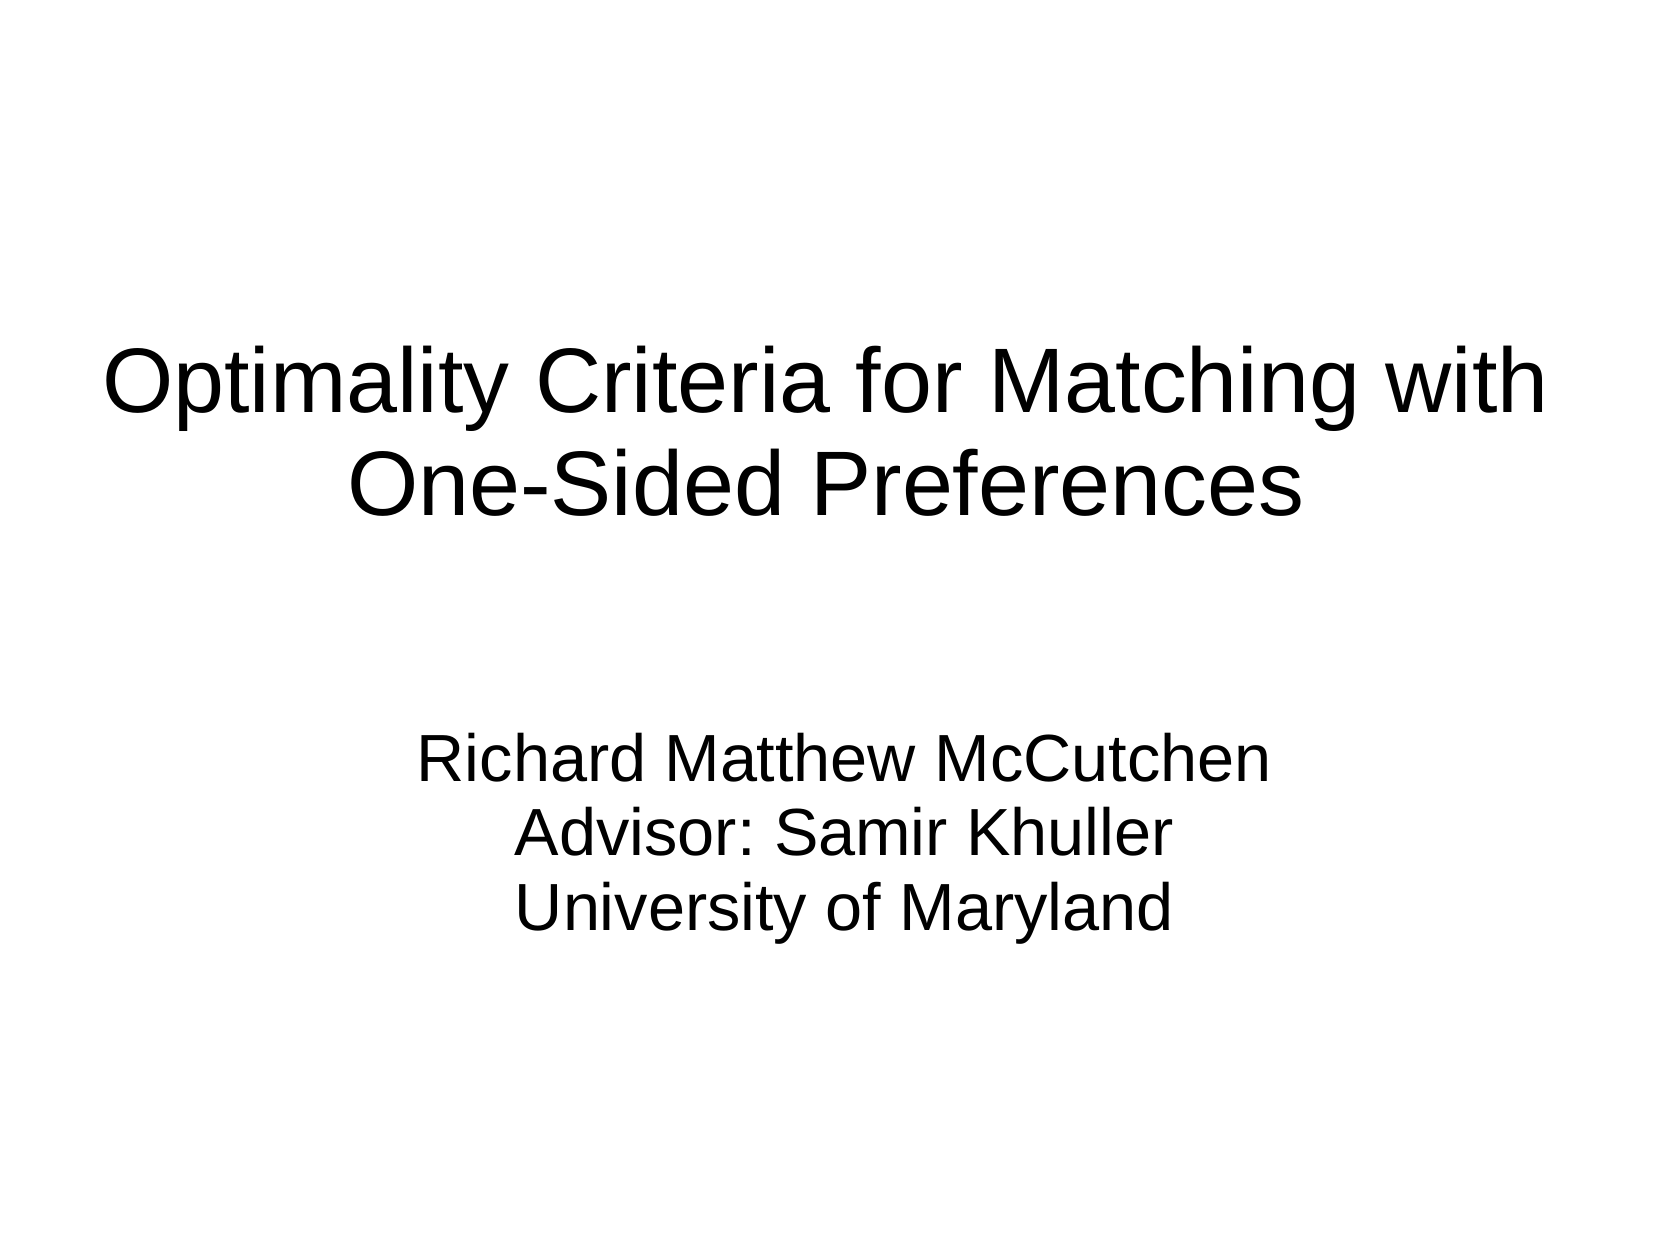

# Optimality Criteria for Matching with One-Sided Preferences
Richard Matthew McCutchen
Advisor: Samir Khuller
University of Maryland